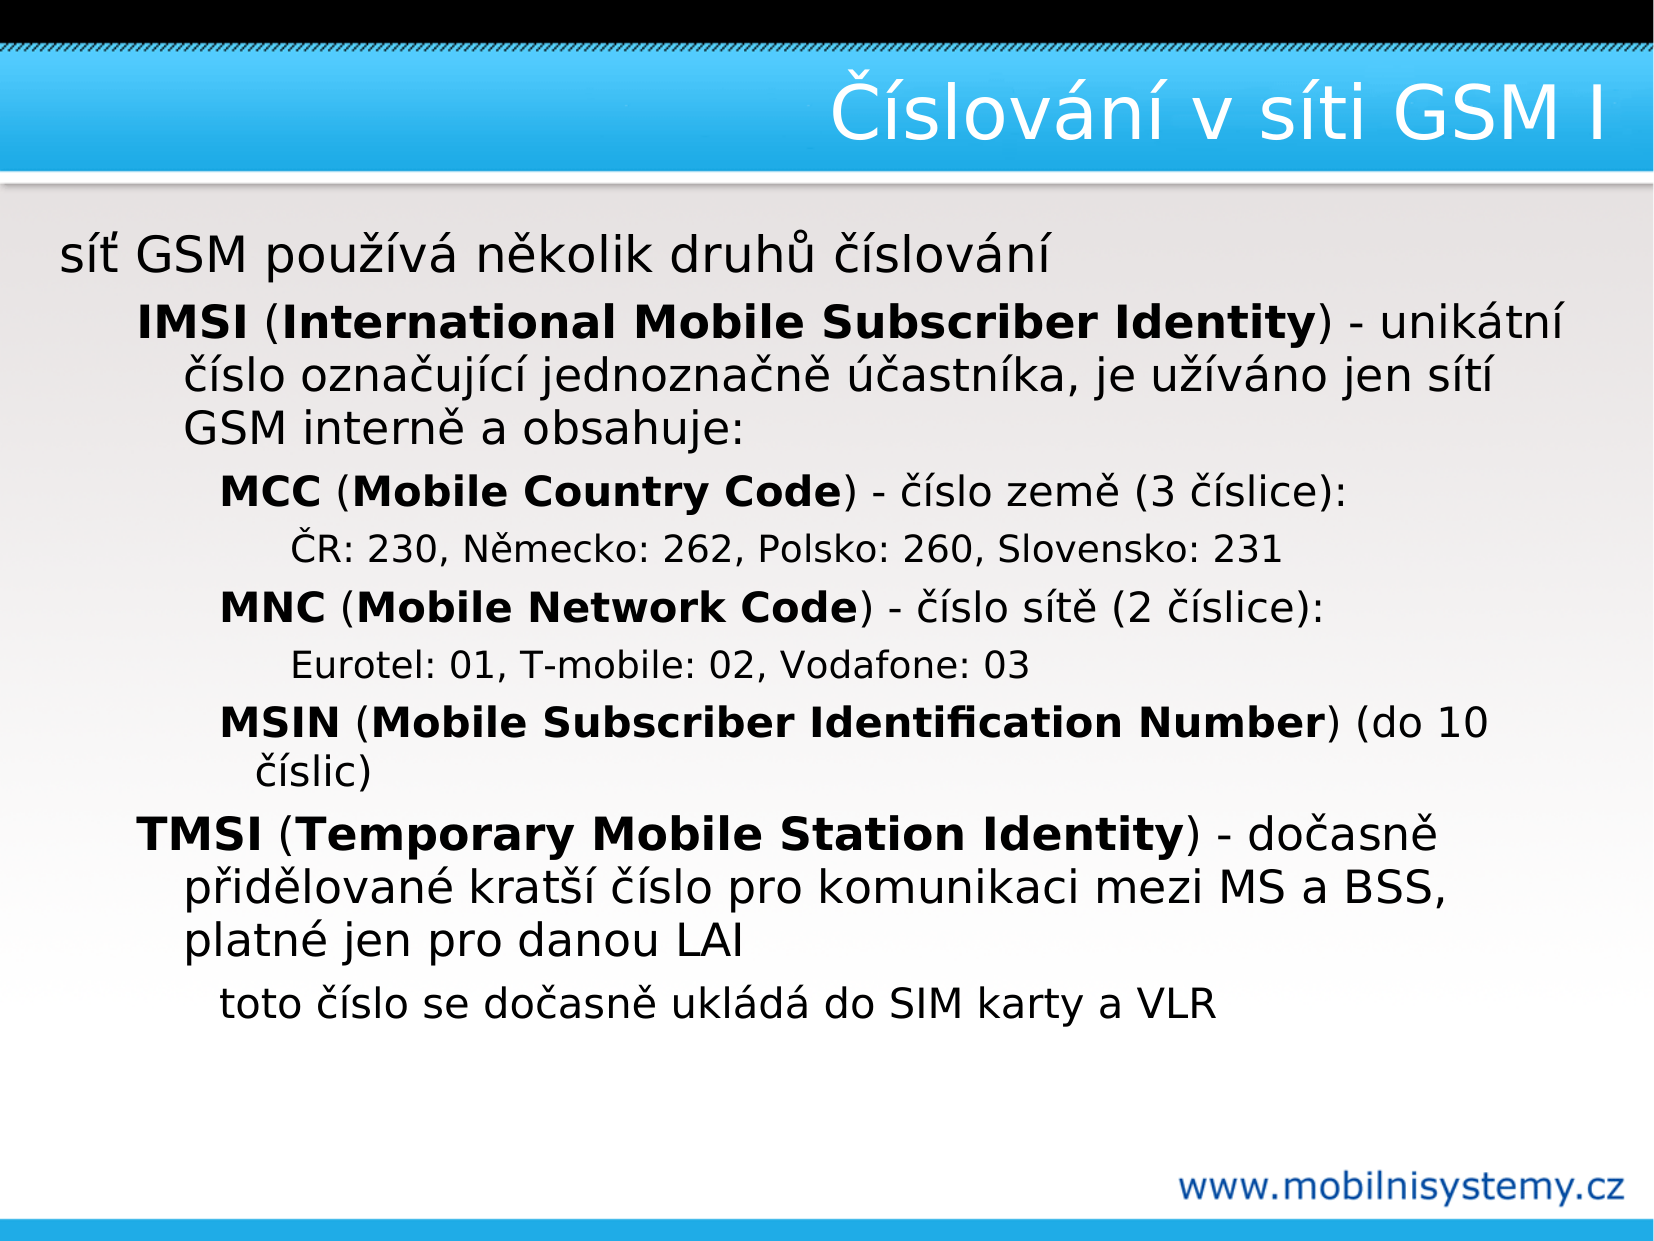

# Číslování v síti GSM I
síť GSM používá několik druhů číslování
IMSI (International Mobile Subscriber Identity) - unikátní číslo označující jednoznačně účastníka, je užíváno jen sítí GSM interně a obsahuje:
MCC (Mobile Country Code) - číslo země (3 číslice):
ČR: 230, Německo: 262, Polsko: 260, Slovensko: 231
MNC (Mobile Network Code) - číslo sítě (2 číslice):
Eurotel: 01, T-mobile: 02, Vodafone: 03
MSIN (Mobile Subscriber Identification Number) (do 10 číslic)
TMSI (Temporary Mobile Station Identity) - dočasně přidělované kratší číslo pro komunikaci mezi MS a BSS, platné jen pro danou LAI
toto číslo se dočasně ukládá do SIM karty a VLR